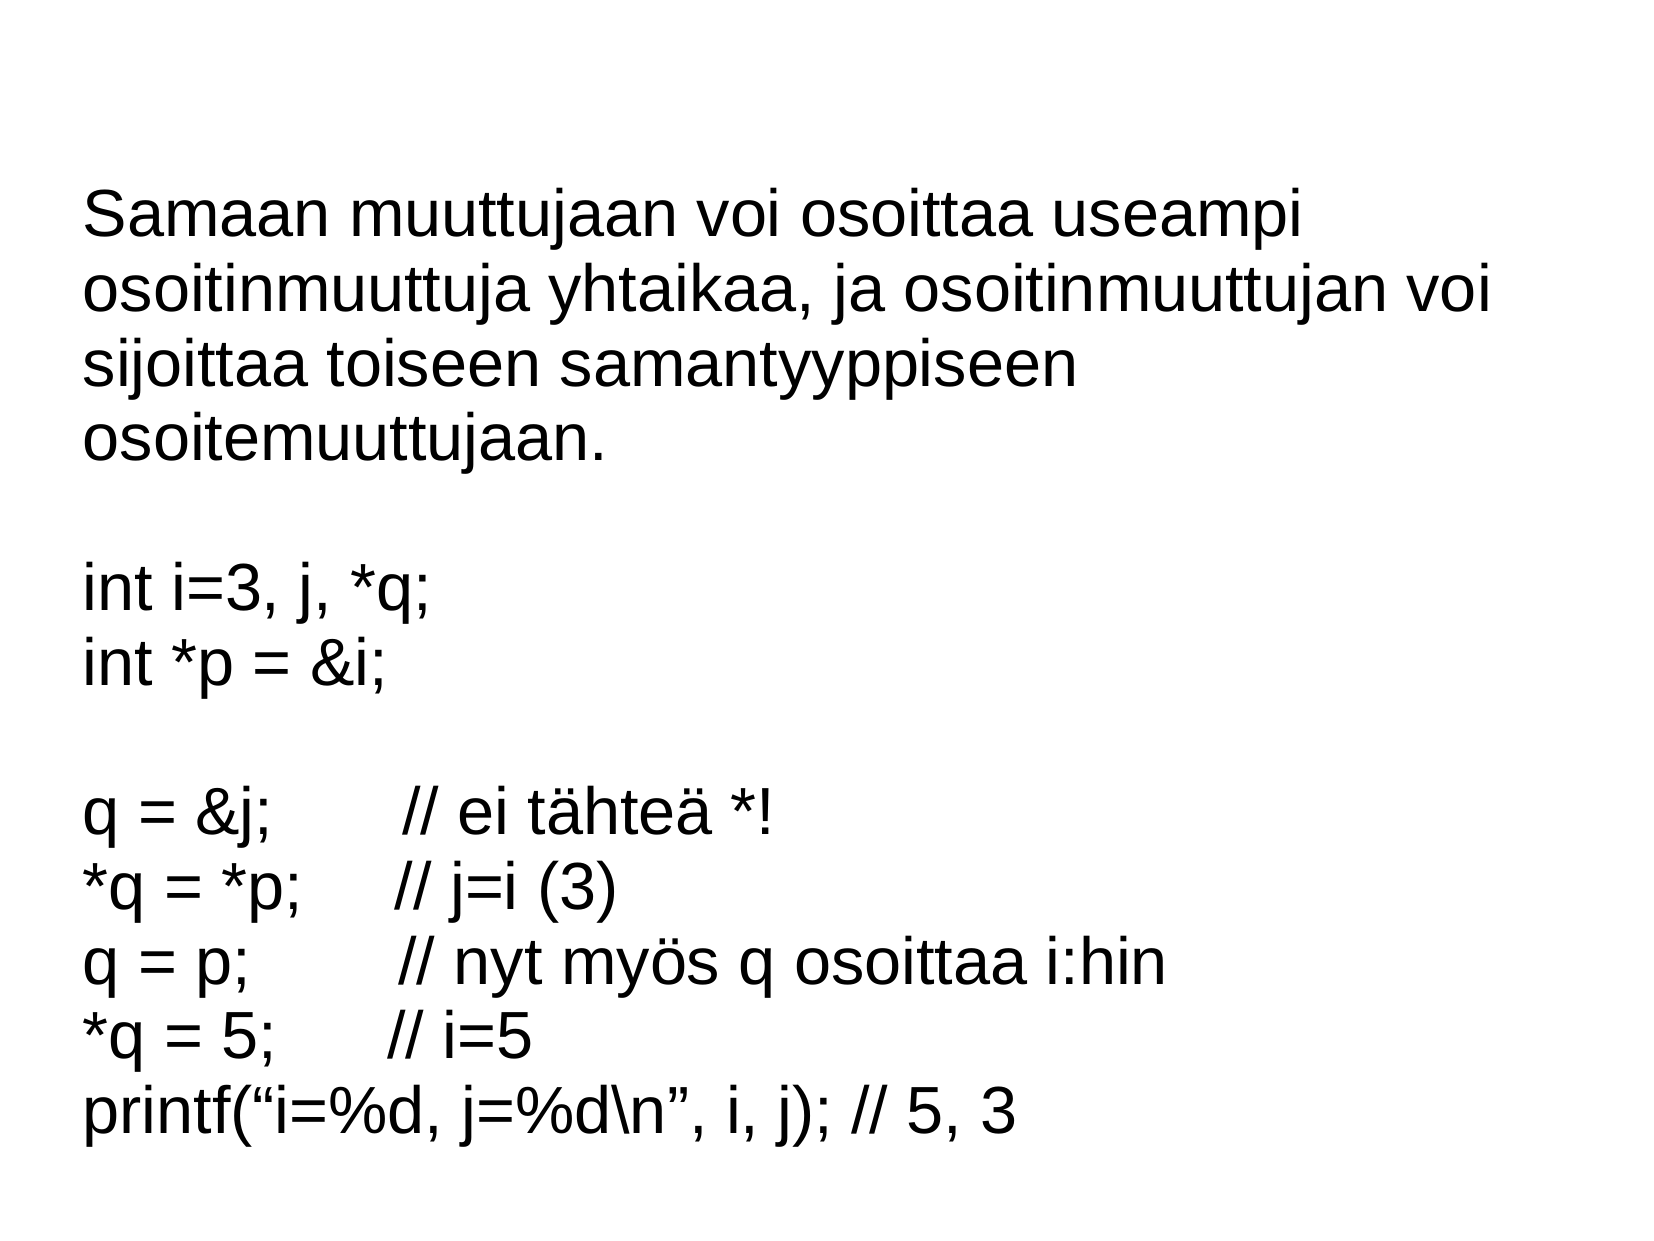

Samaan muuttujaan voi osoittaa useampi osoitinmuuttuja yhtaikaa, ja osoitinmuuttujan voi sijoittaa toiseen samantyyppiseen osoitemuuttujaan.
int i=3, j, *q;
int *p = &i;
q = &j; // ei tähteä *!
*q = *p; // j=i (3)
q = p; // nyt myös q osoittaa i:hin
*q = 5; // i=5
printf(“i=%d, j=%d\n”, i, j); // 5, 3